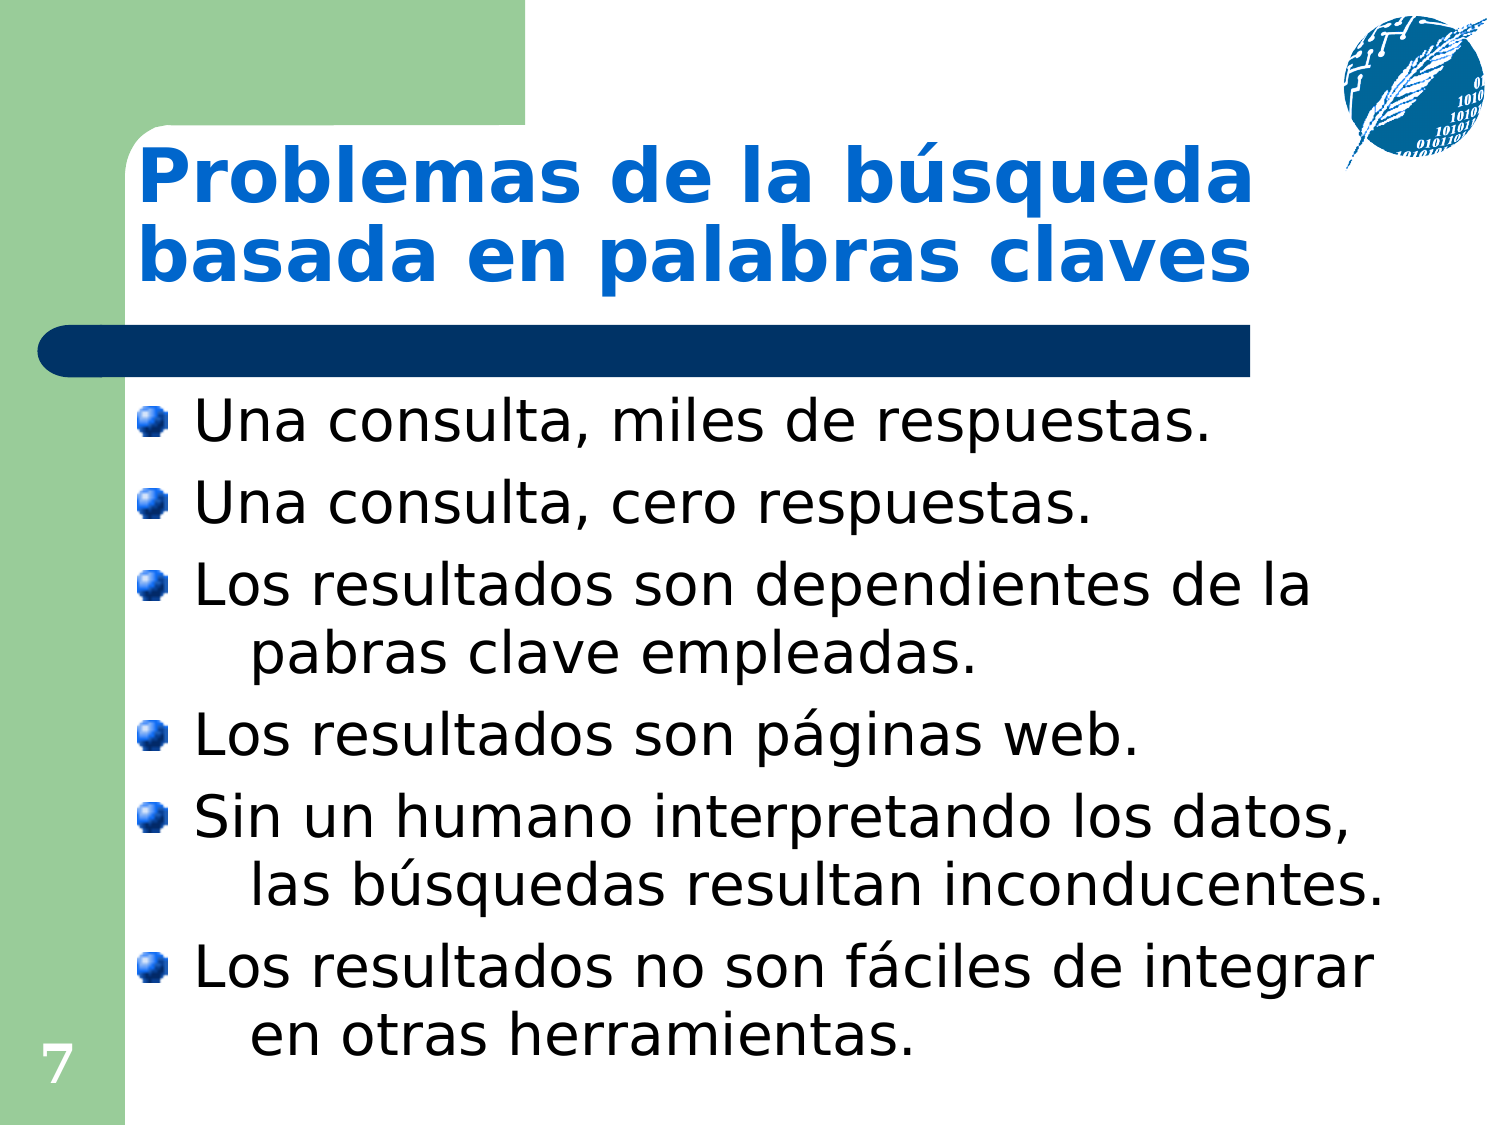

# Problemas de la búsqueda basada en palabras claves
Una consulta, miles de respuestas.
Una consulta, cero respuestas.
Los resultados son dependientes de la pabras clave empleadas.
Los resultados son páginas web.
Sin un humano interpretando los datos, las búsquedas resultan inconducentes.
Los resultados no son fáciles de integrar en otras herramientas.
7